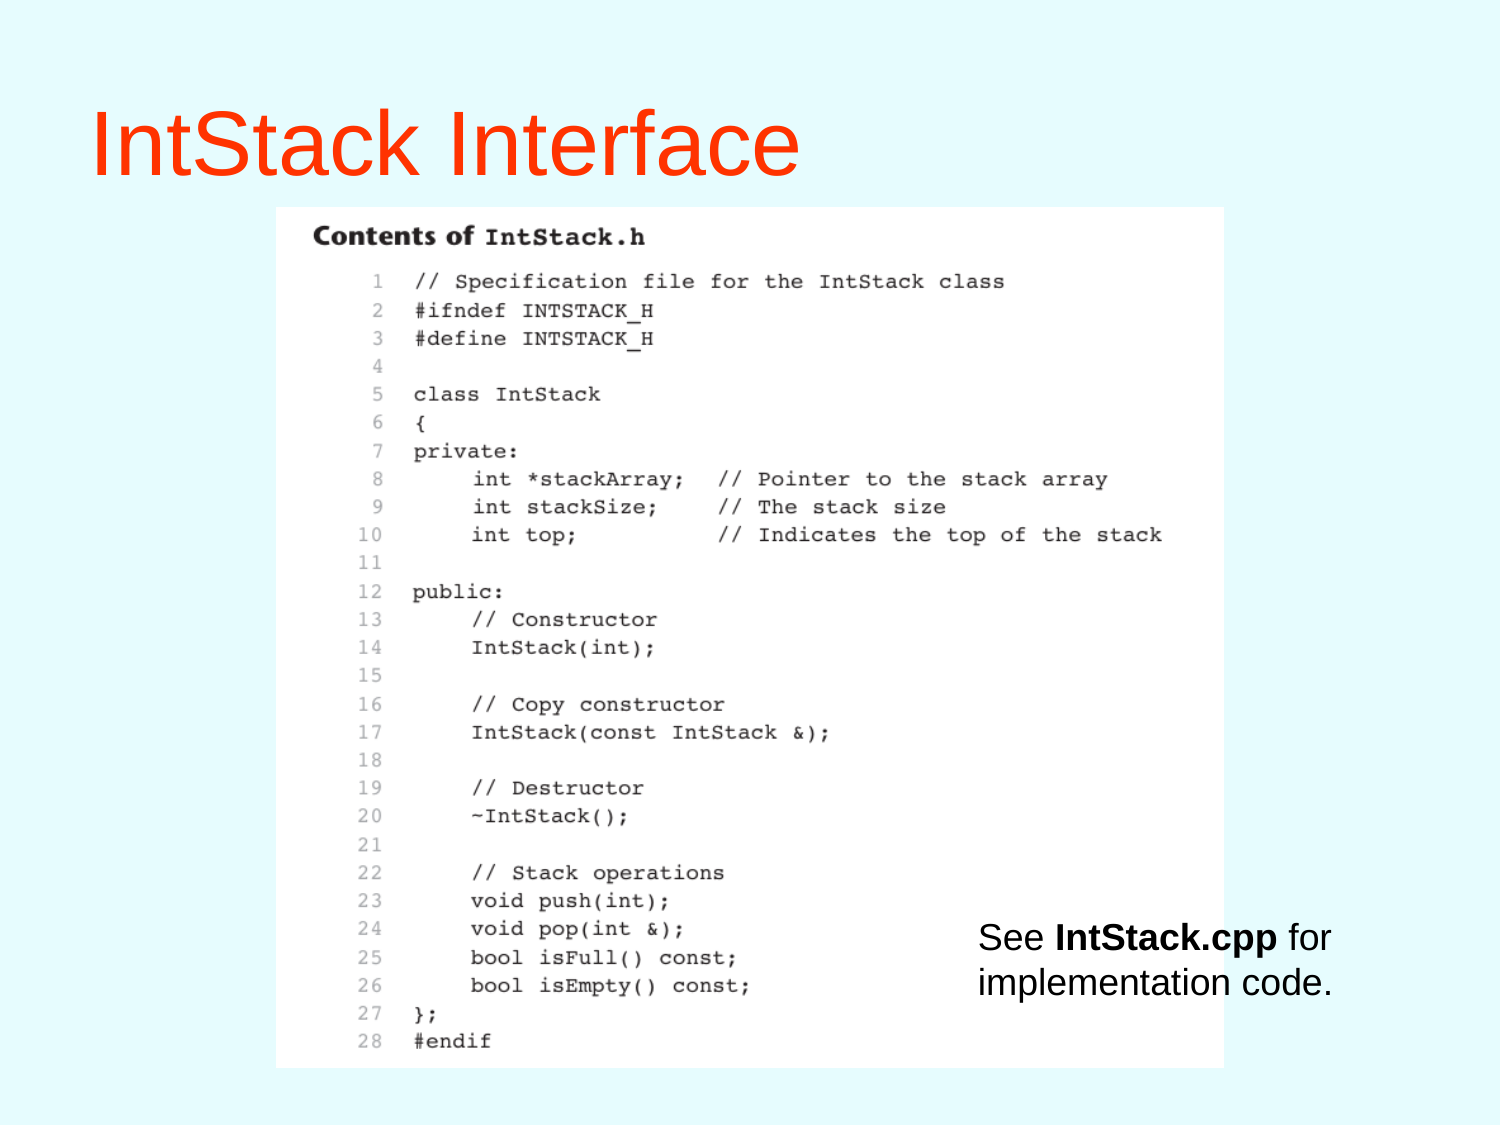

# IntStack Interface
See IntStack.cpp for implementation code.